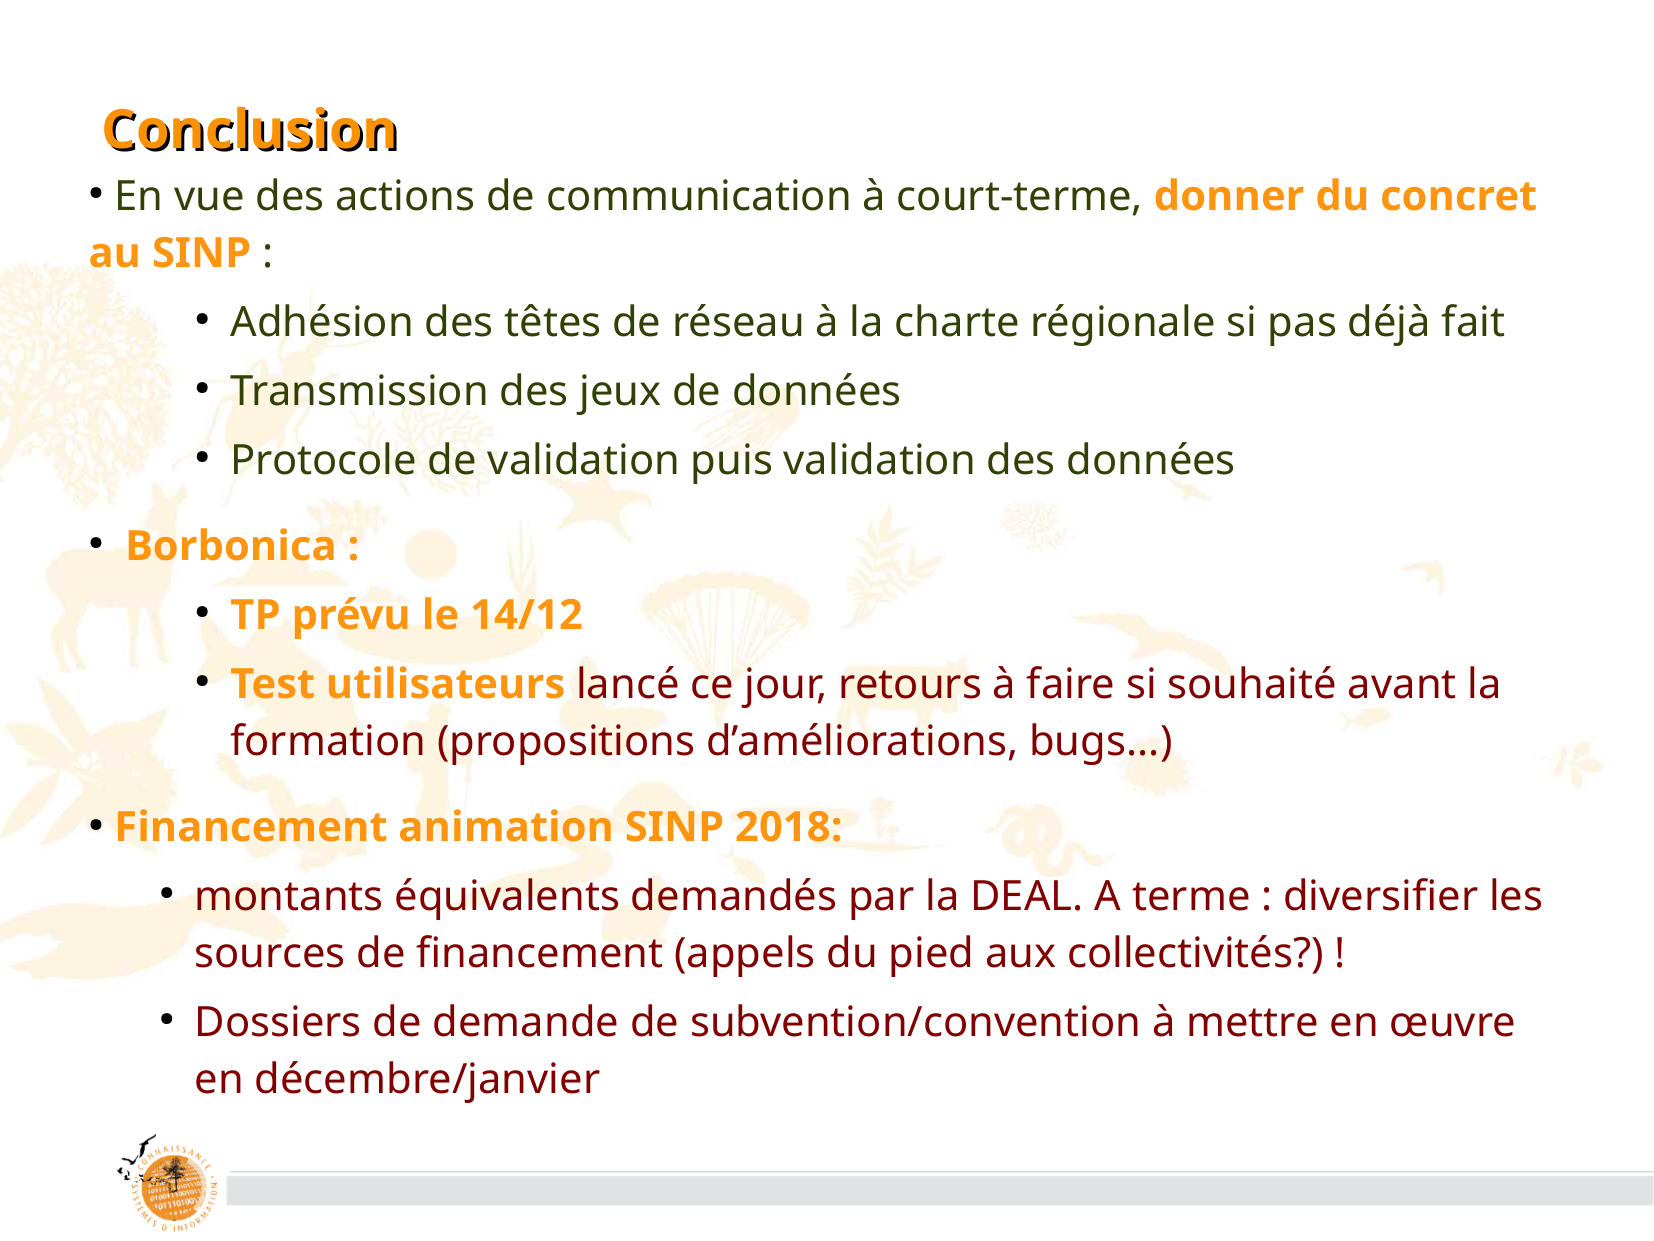

# Conclusion
 En vue des actions de communication à court-terme, donner du concret au SINP :
Adhésion des têtes de réseau à la charte régionale si pas déjà fait
Transmission des jeux de données
Protocole de validation puis validation des données
 Borbonica :
TP prévu le 14/12
Test utilisateurs lancé ce jour, retours à faire si souhaité avant la formation (propositions d’améliorations, bugs...)
 Financement animation SINP 2018:
montants équivalents demandés par la DEAL. A terme : diversifier les sources de financement (appels du pied aux collectivités?) !
Dossiers de demande de subvention/convention à mettre en œuvre en décembre/janvier
GT ERC - 06/02/2015
29